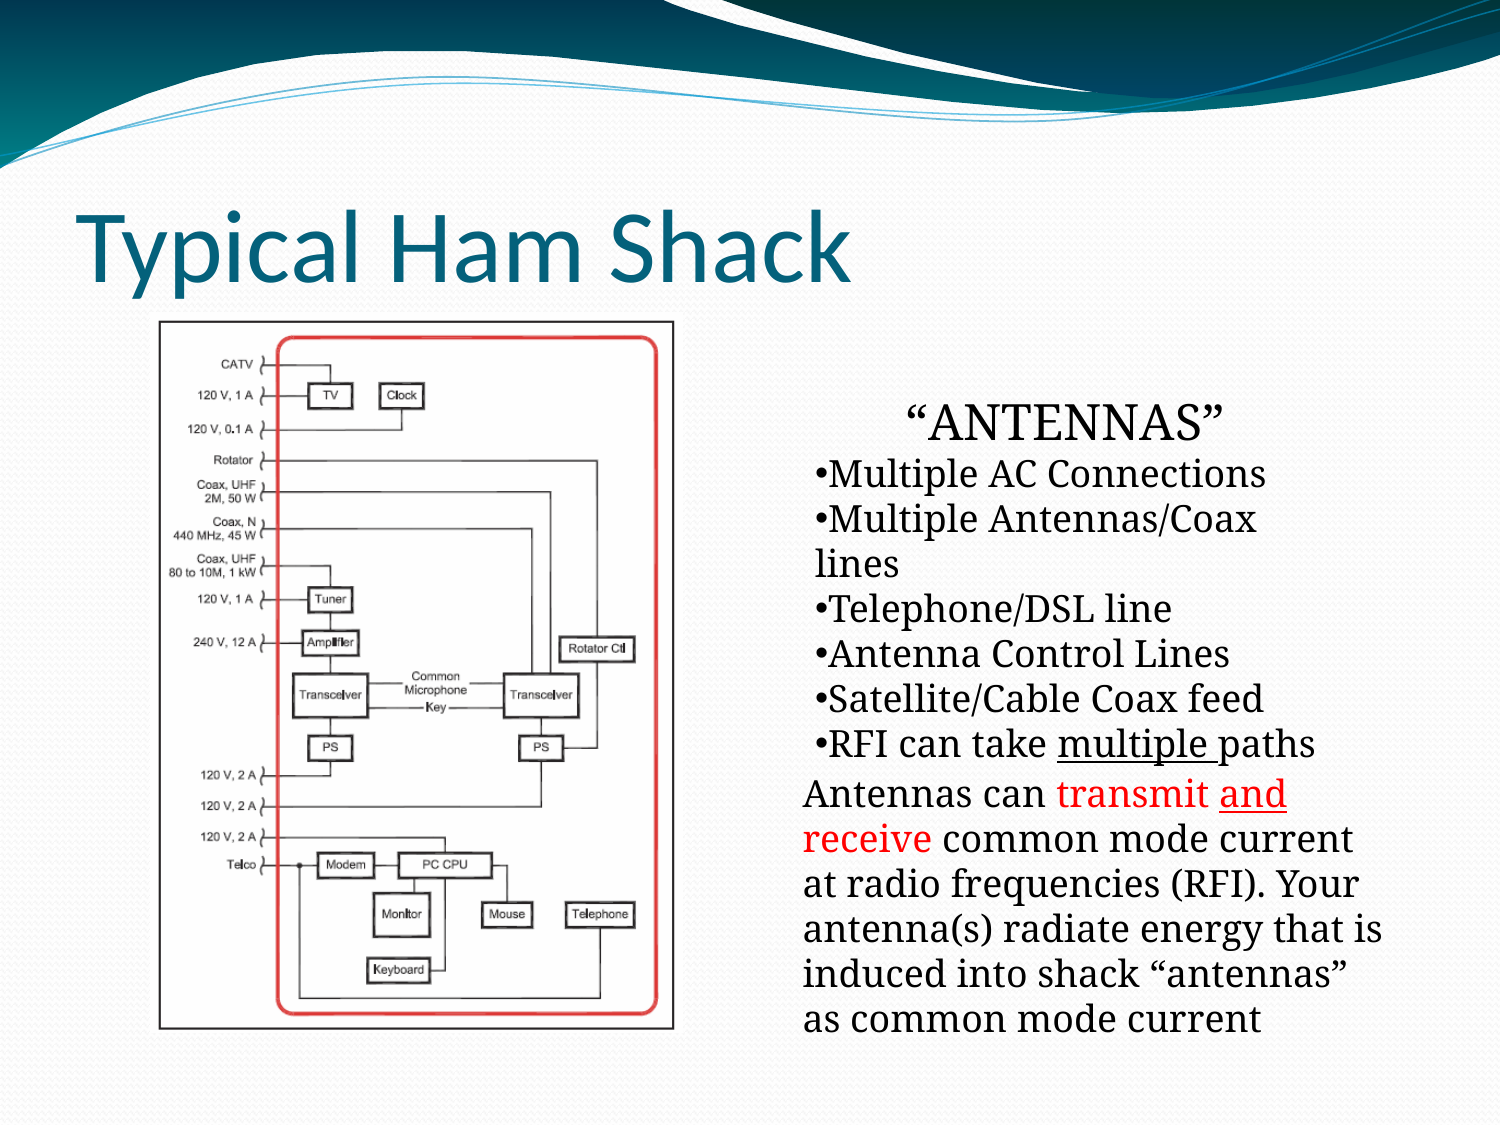

# Typical Ham Shack
“ANTENNAS”
Multiple AC Connections
Multiple Antennas/Coax lines
Telephone/DSL line
Antenna Control Lines
Satellite/Cable Coax feed
RFI can take multiple paths
Antennas can transmit and receive common mode current at radio frequencies (RFI). Your antenna(s) radiate energy that is induced into shack “antennas” as common mode current